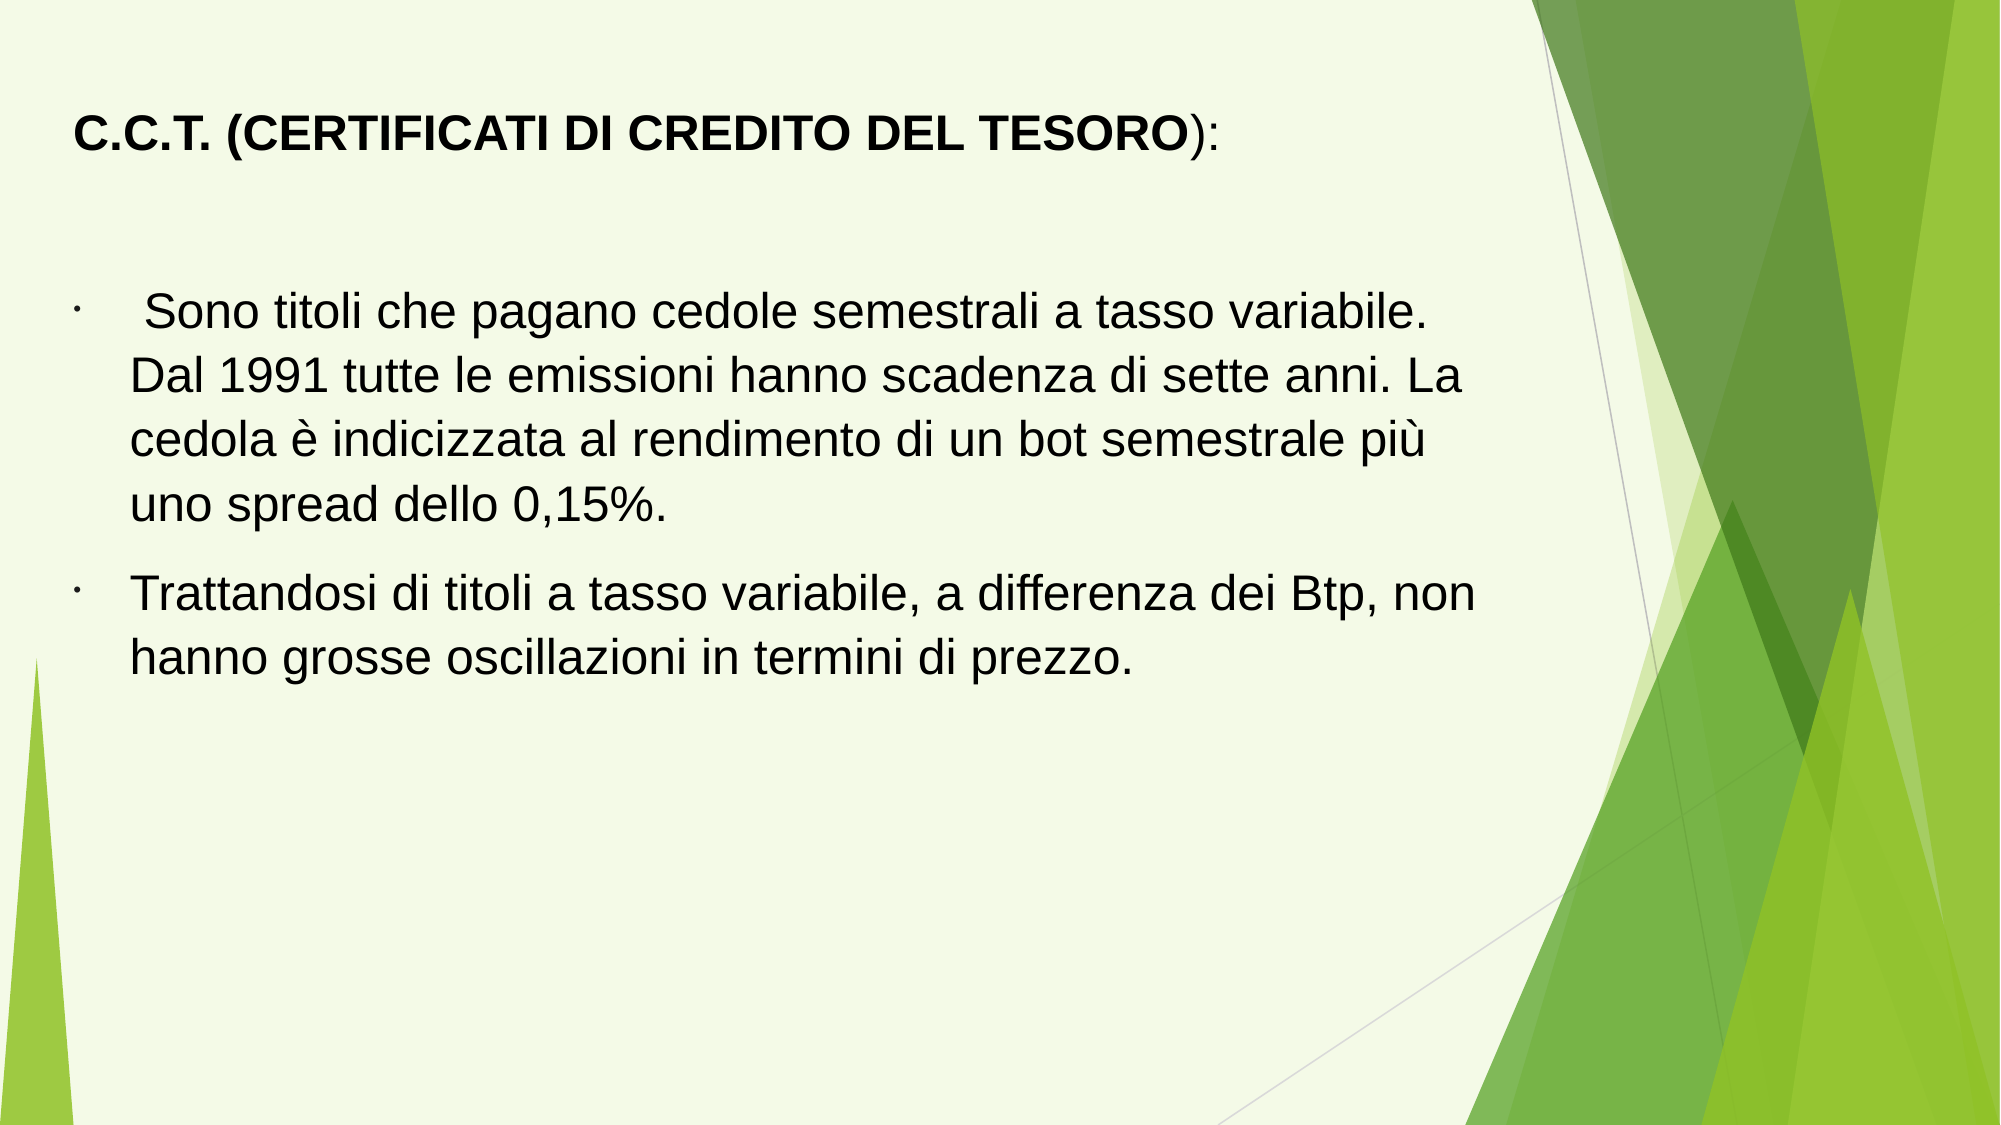

C.C.T. (CERTIFICATI DI CREDITO DEL TESORO):
 Sono titoli che pagano cedole semestrali a tasso variabile. Dal 1991 tutte le emissioni hanno scadenza di sette anni. La cedola è indicizzata al rendimento di un bot semestrale più uno spread dello 0,15%.
Trattandosi di titoli a tasso variabile, a differenza dei Btp, non hanno grosse oscillazioni in termini di prezzo.